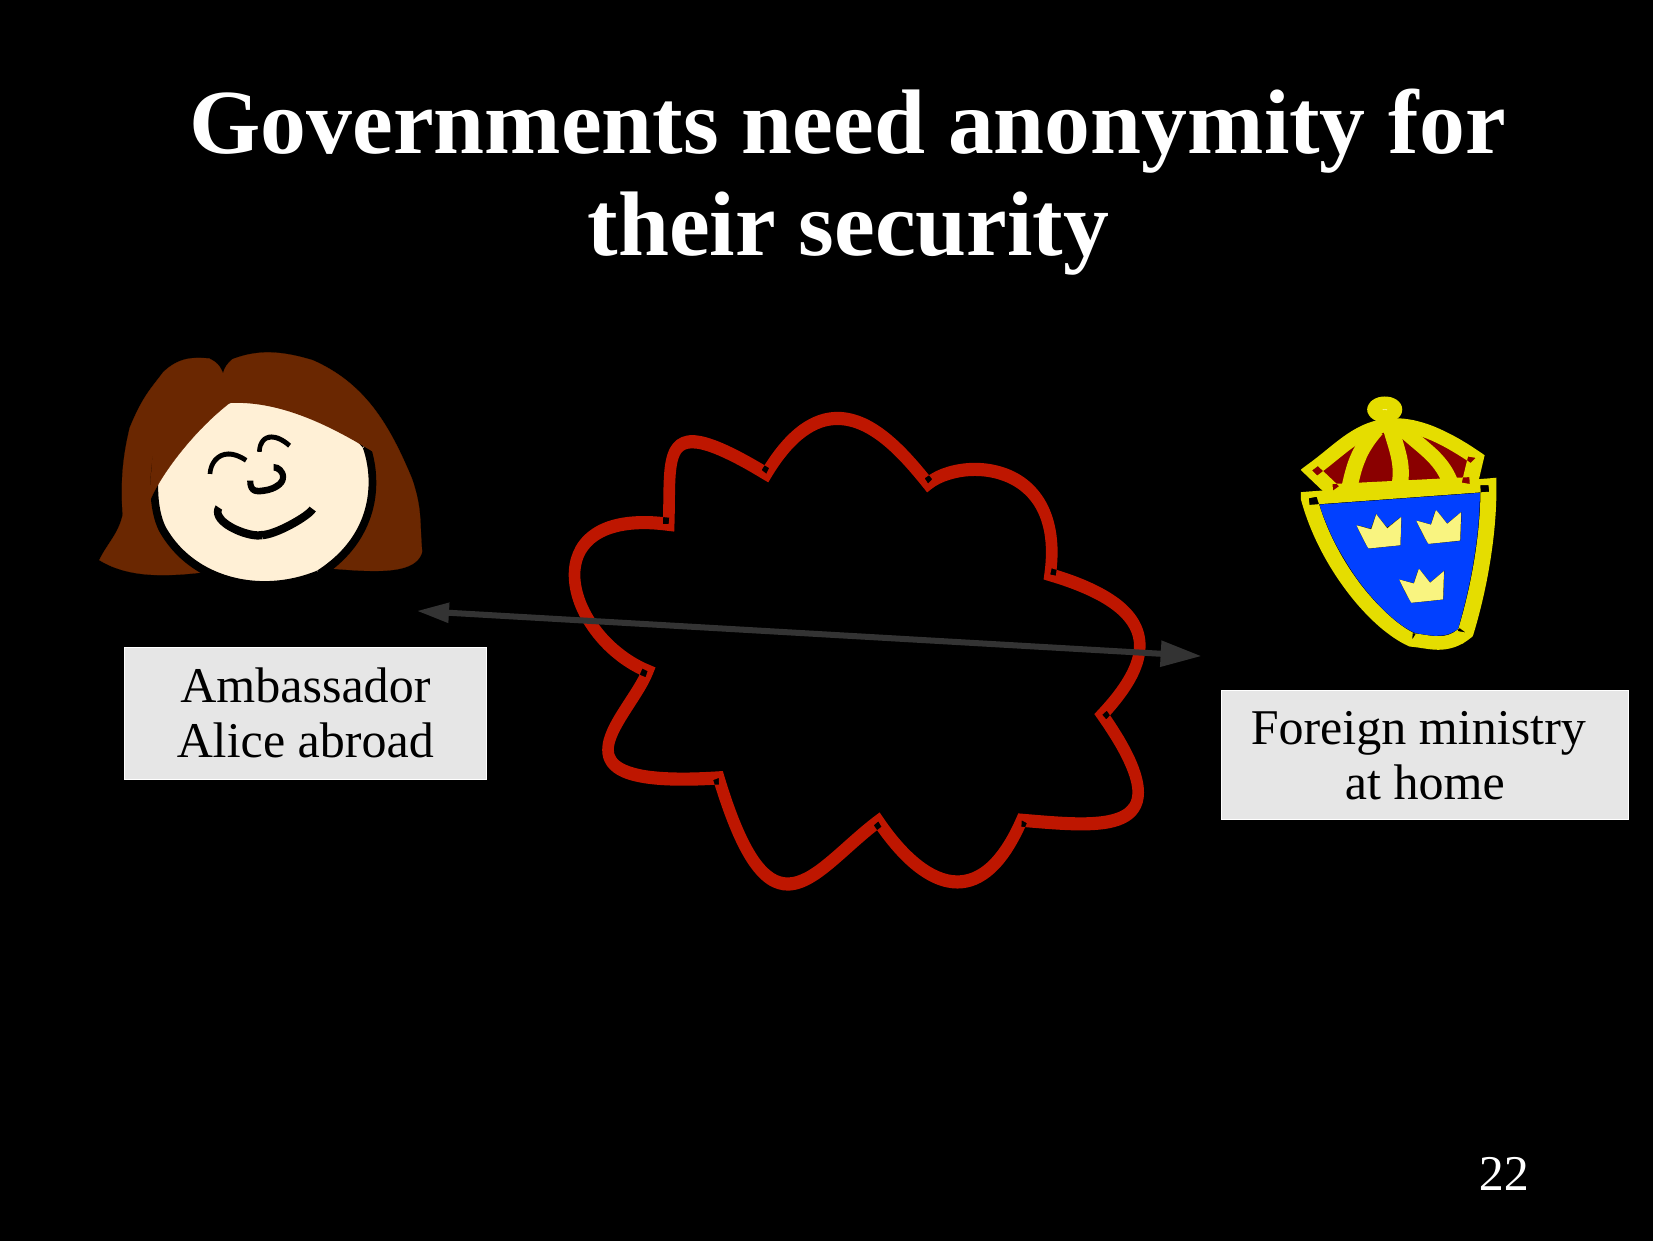

Governments need anonymity for their security
Ambassador
Alice abroad
Foreign ministry
at home